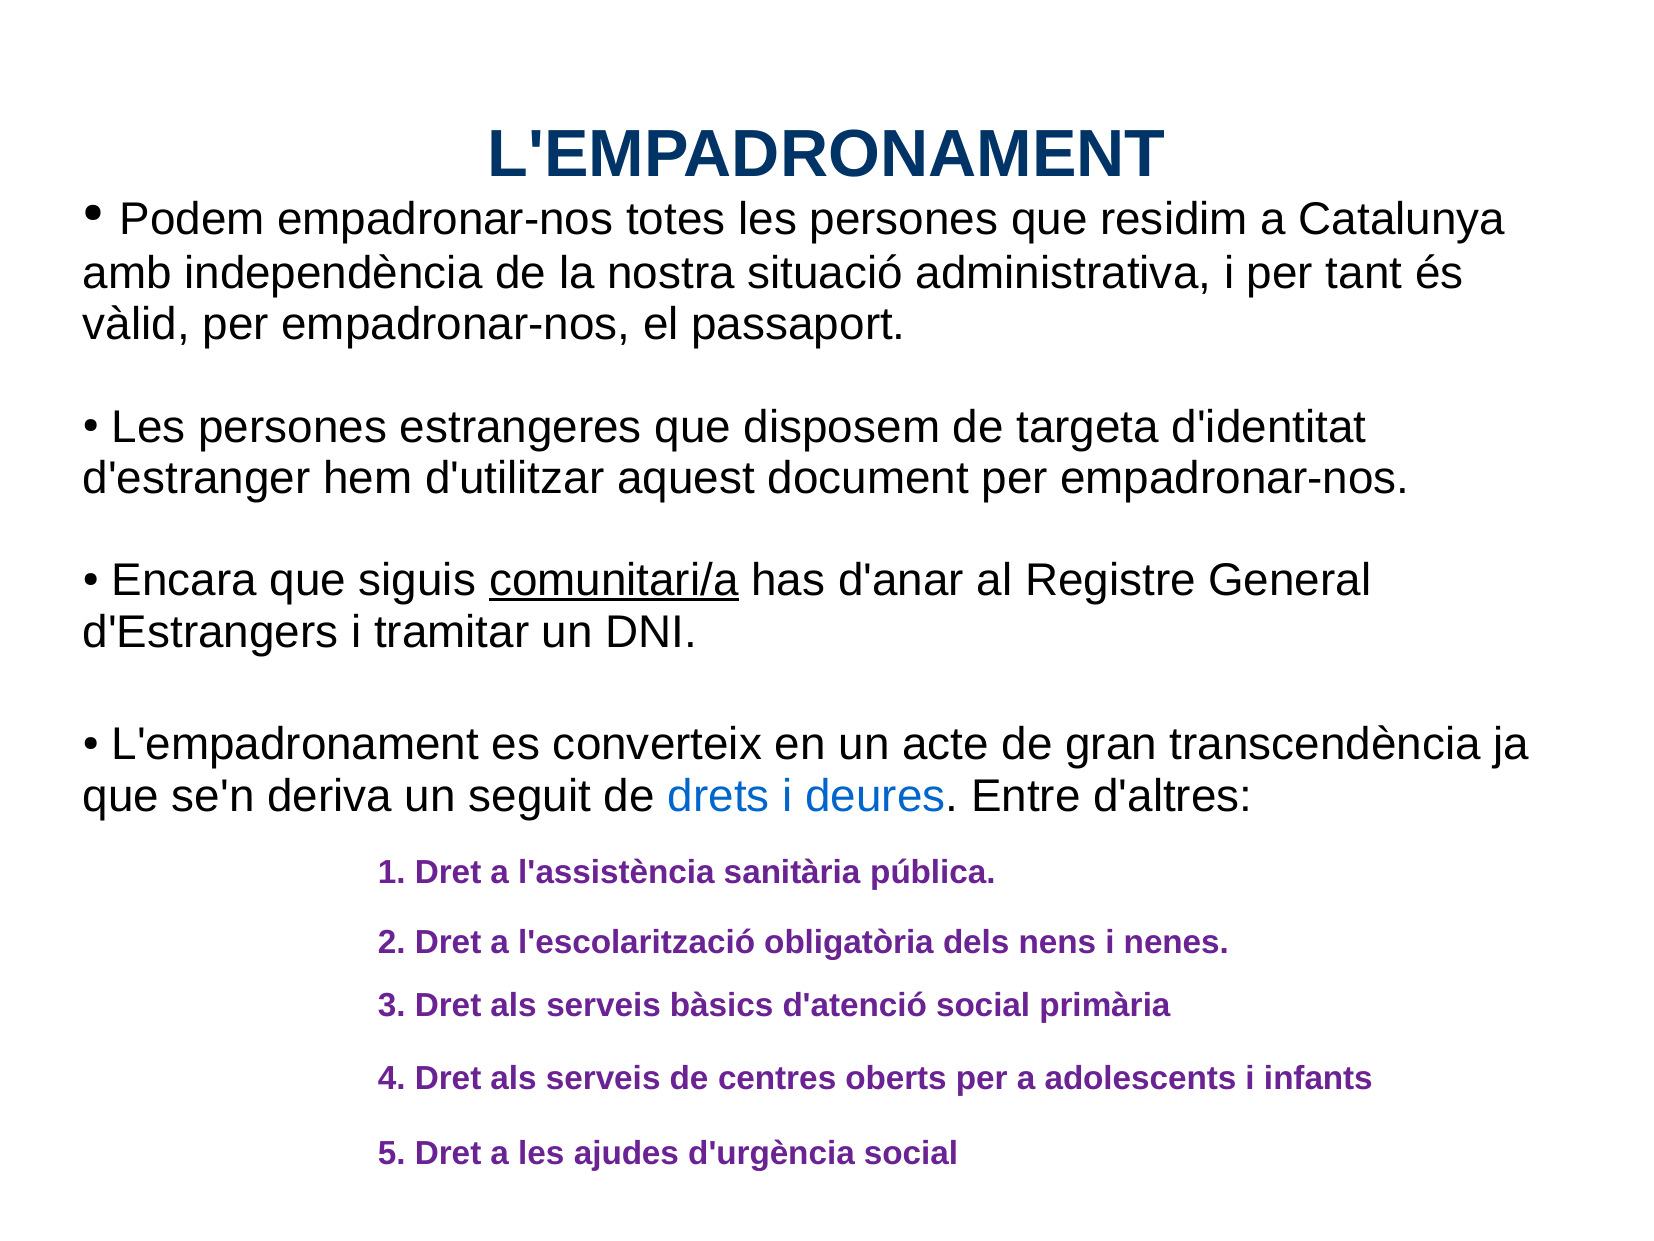

# L'EMPADRONAMENT
 Podem empadronar-nos totes les persones que residim a Catalunya amb independència de la nostra situació administrativa, i per tant és vàlid, per empadronar-nos, el passaport.
 Les persones estrangeres que disposem de targeta d'identitat d'estranger hem d'utilitzar aquest document per empadronar-nos.
 Encara que siguis comunitari/a has d'anar al Registre General d'Estrangers i tramitar un DNI.
 L'empadronament es converteix en un acte de gran transcendència ja que se'n deriva un seguit de drets i deures. Entre d'altres:
				1. Dret a l'assistència sanitària pública.
				2. Dret a l'escolarització obligatòria dels nens i nenes.
				3. Dret als serveis bàsics d'atenció social primària
				4. Dret als serveis de centres oberts per a adolescents i infants
				5. Dret a les ajudes d'urgència social